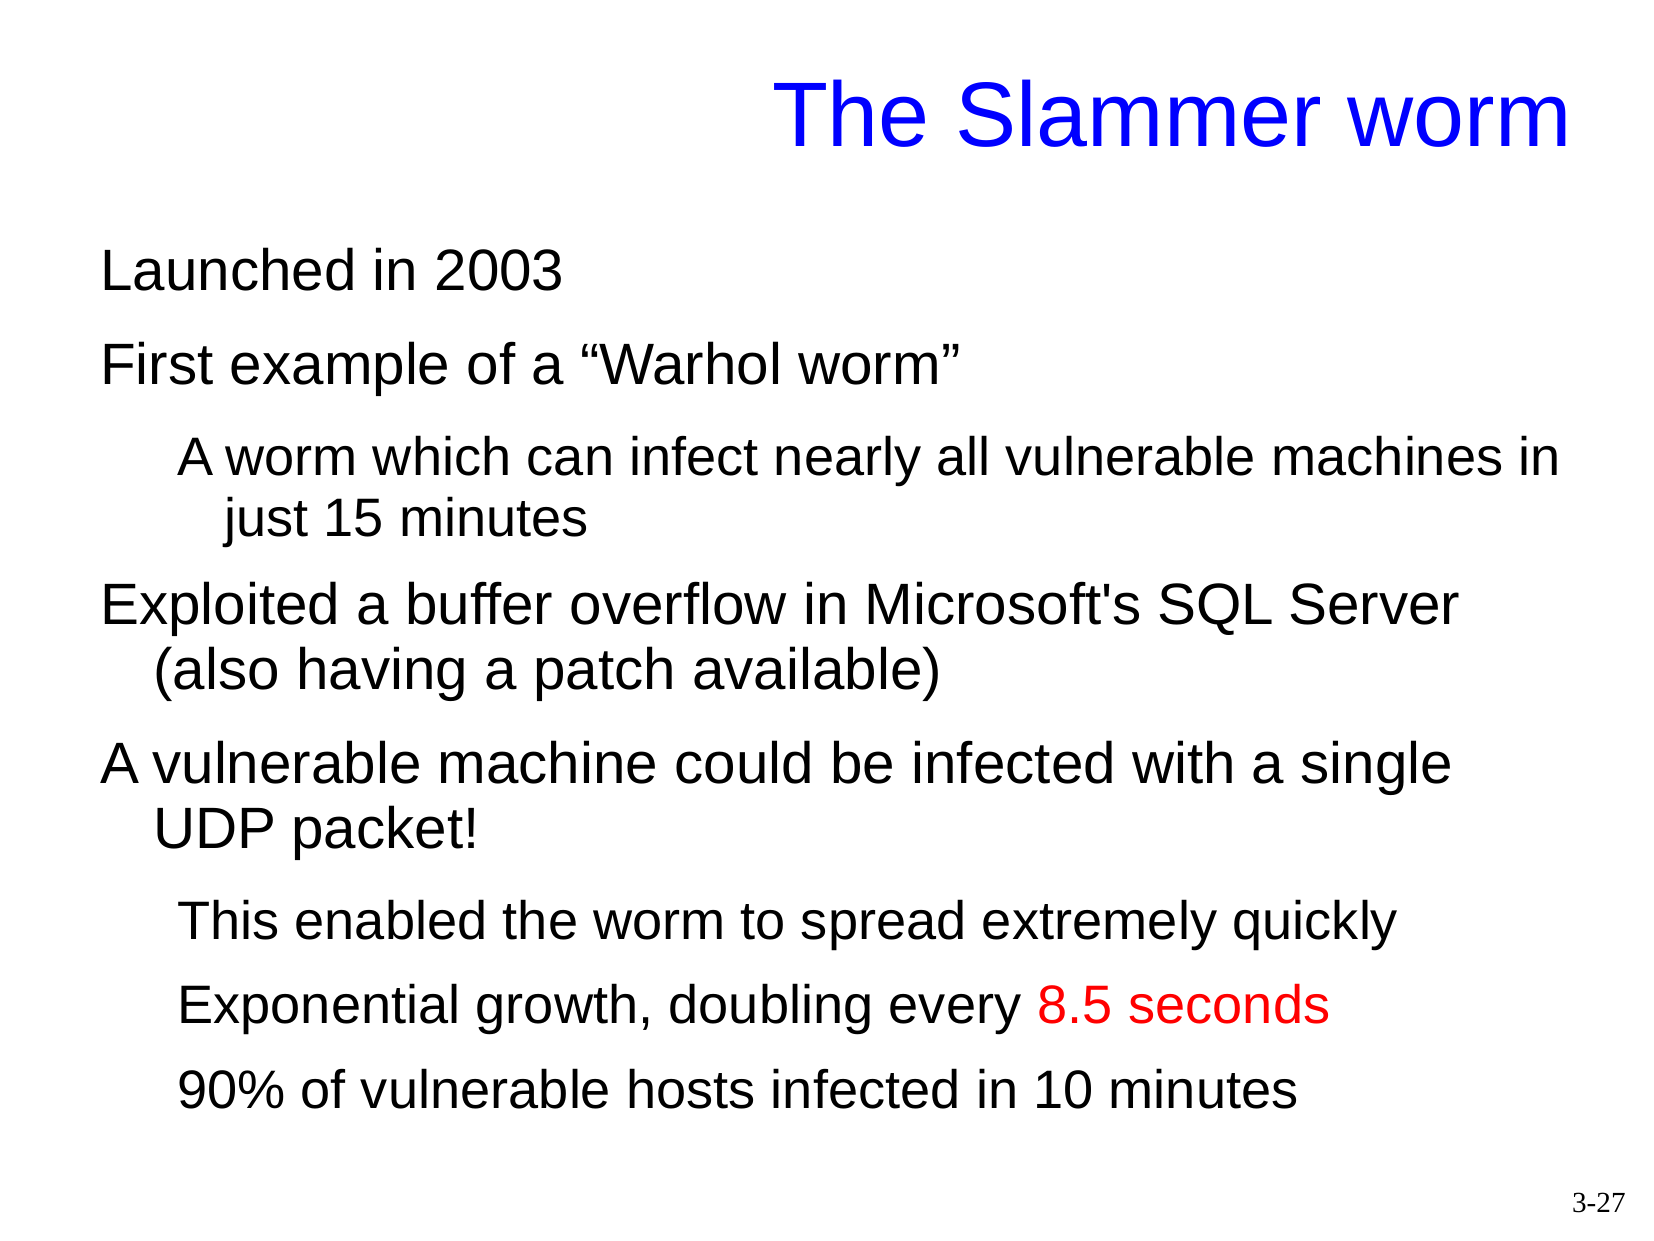

# The Slammer worm
Launched in 2003
First example of a “Warhol worm”
A worm which can infect nearly all vulnerable machines in just 15 minutes
Exploited a buffer overflow in Microsoft's SQL Server (also having a patch available)
A vulnerable machine could be infected with a single UDP packet!
This enabled the worm to spread extremely quickly
Exponential growth, doubling every 8.5 seconds
90% of vulnerable hosts infected in 10 minutes